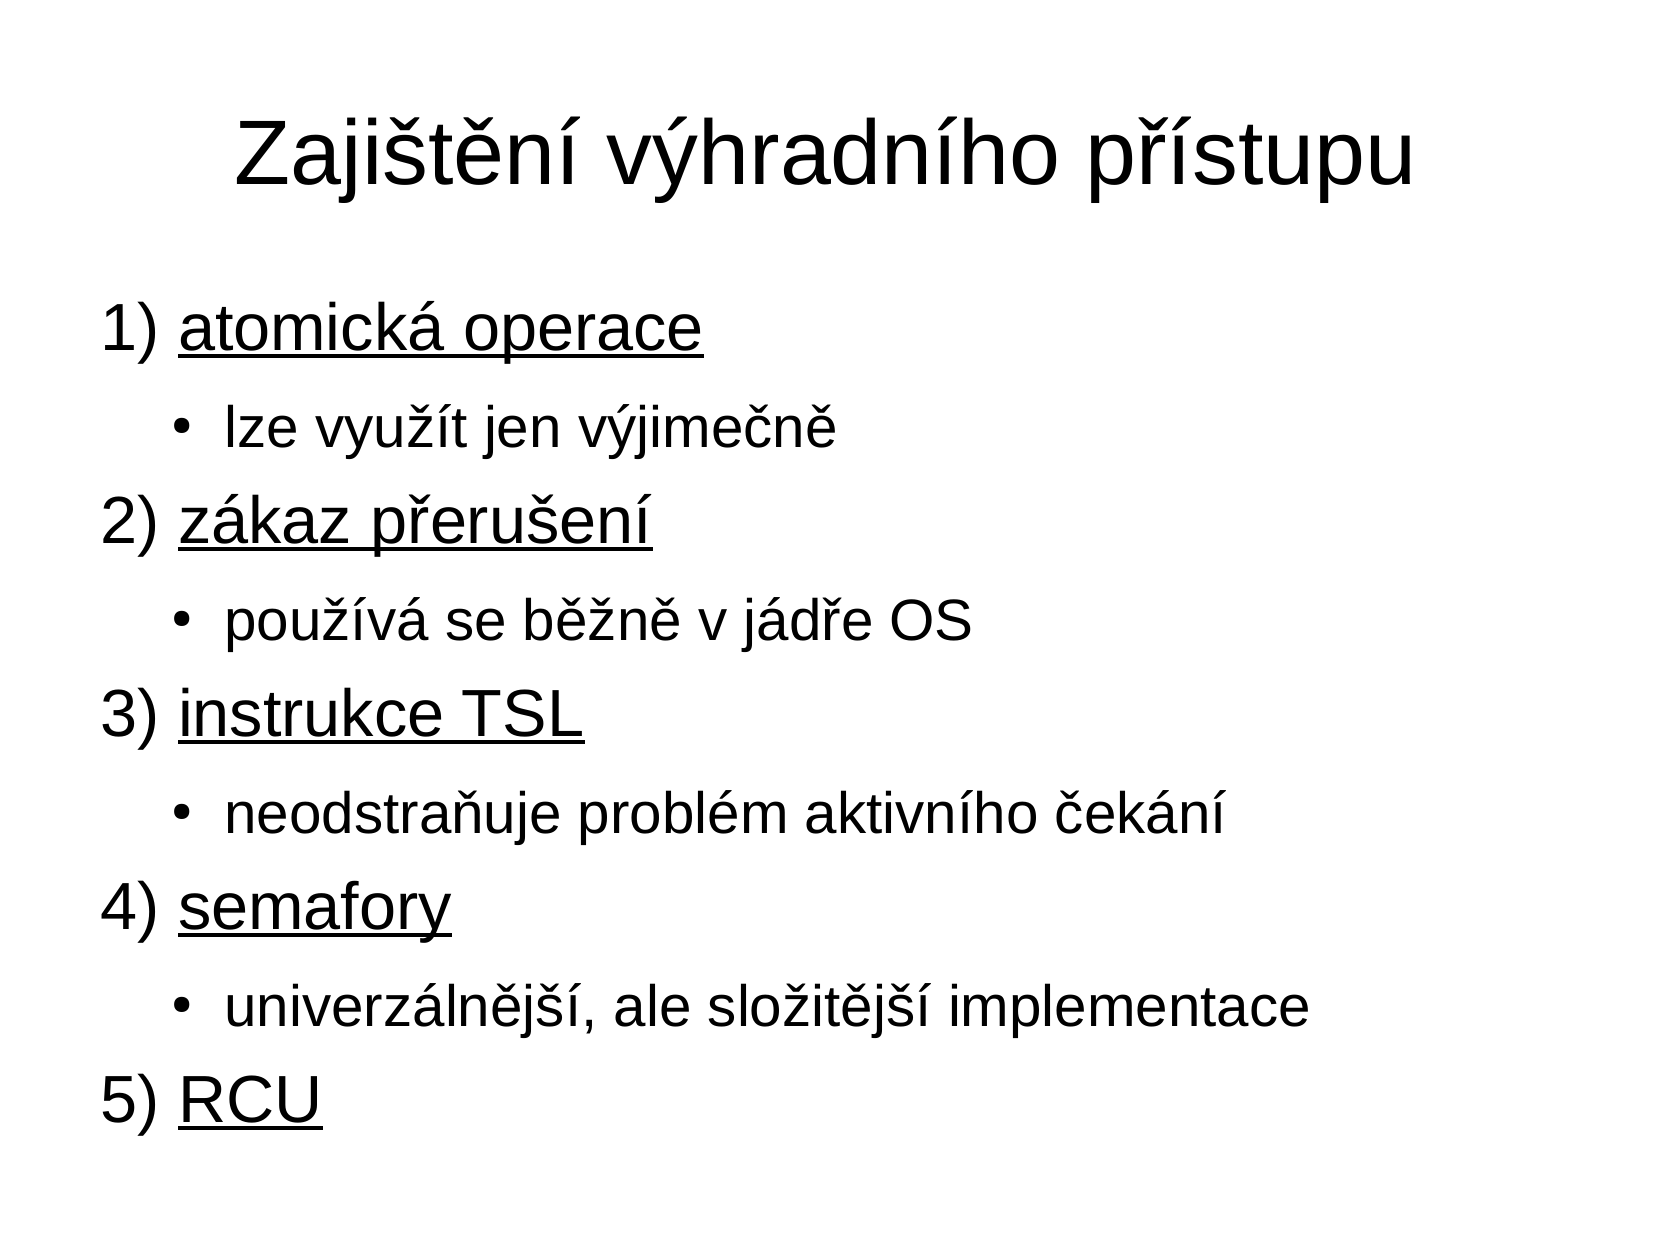

# Zajištění výhradního přístupu
 atomická operace
lze využít jen výjimečně
 zákaz přerušení
používá se běžně v jádře OS
 instrukce TSL
neodstraňuje problém aktivního čekání
 semafory
univerzálnější, ale složitější implementace
 RCU